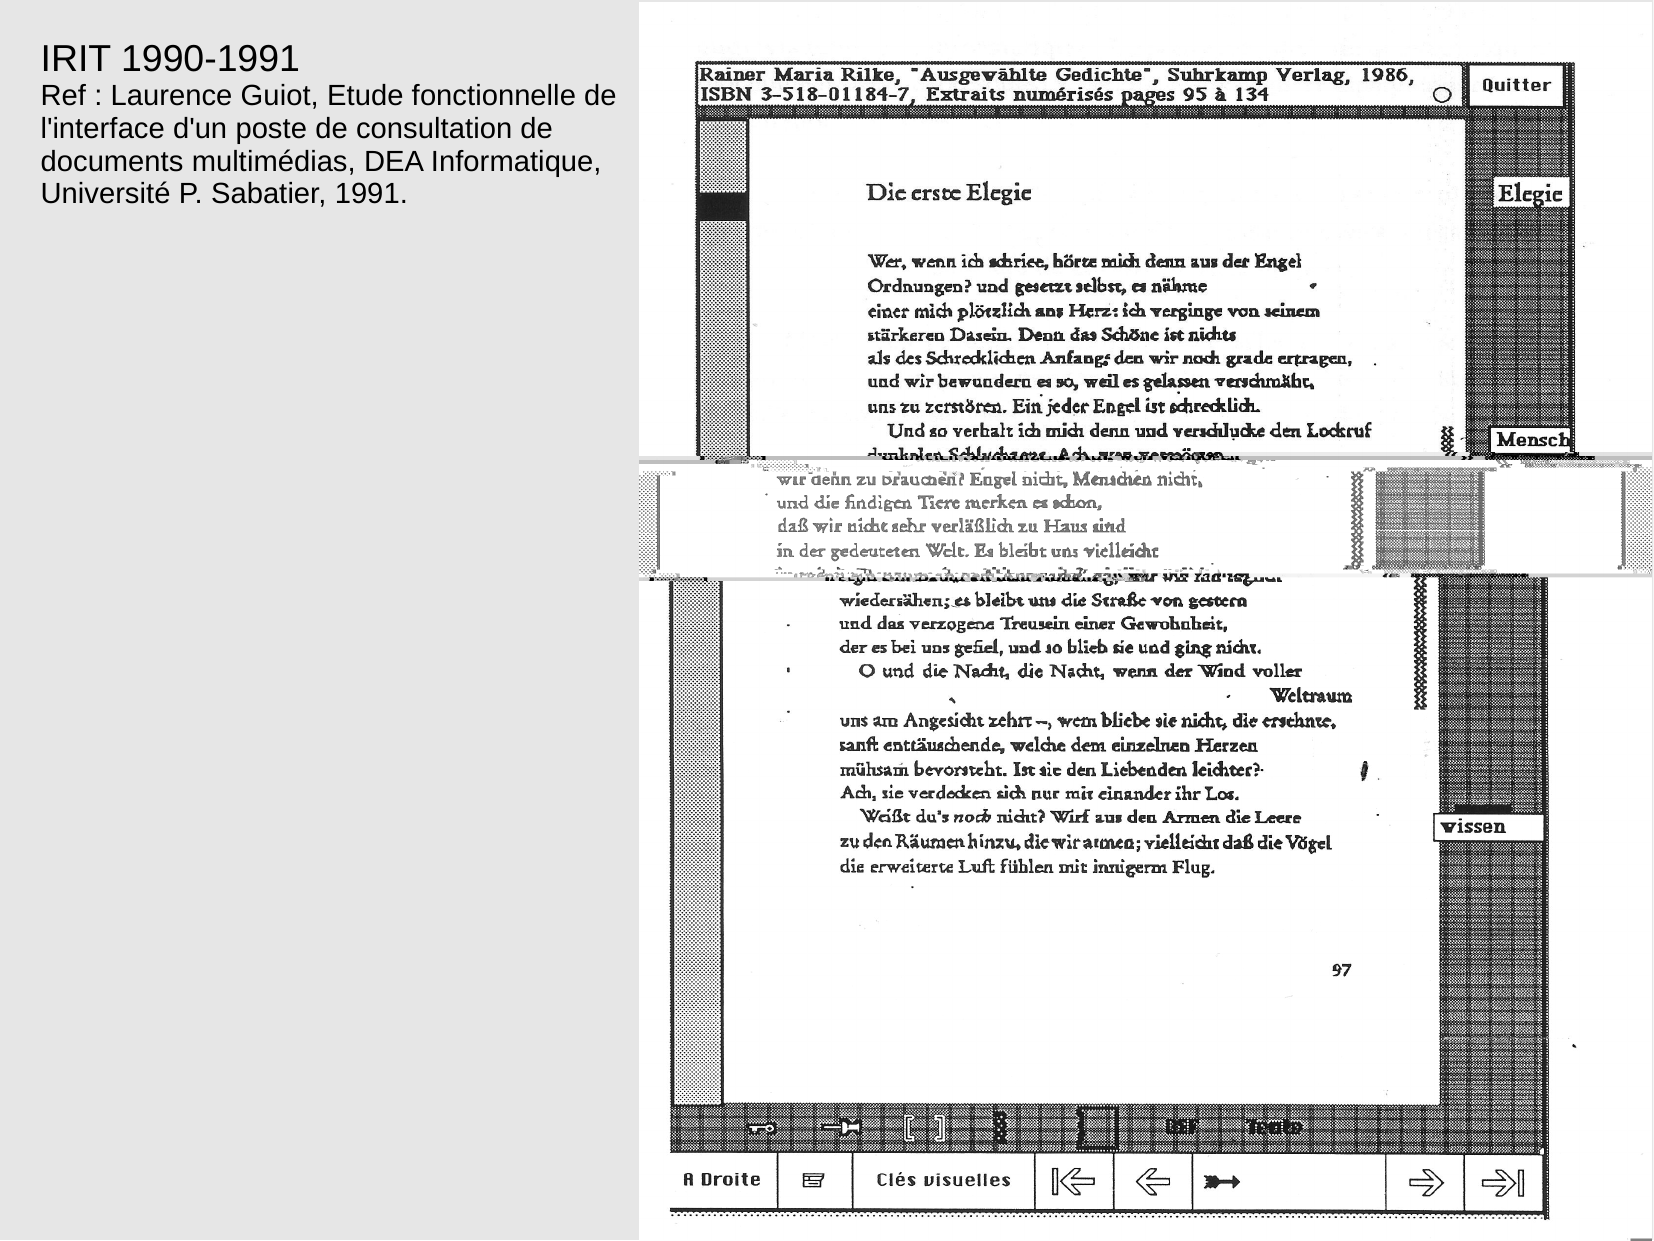

IRIT 1990-1991
Ref : Laurence Guiot, Etude fonctionnelle de
l'interface d'un poste de consultation de
documents multimédias, DEA Informatique,
Université P. Sabatier, 1991.